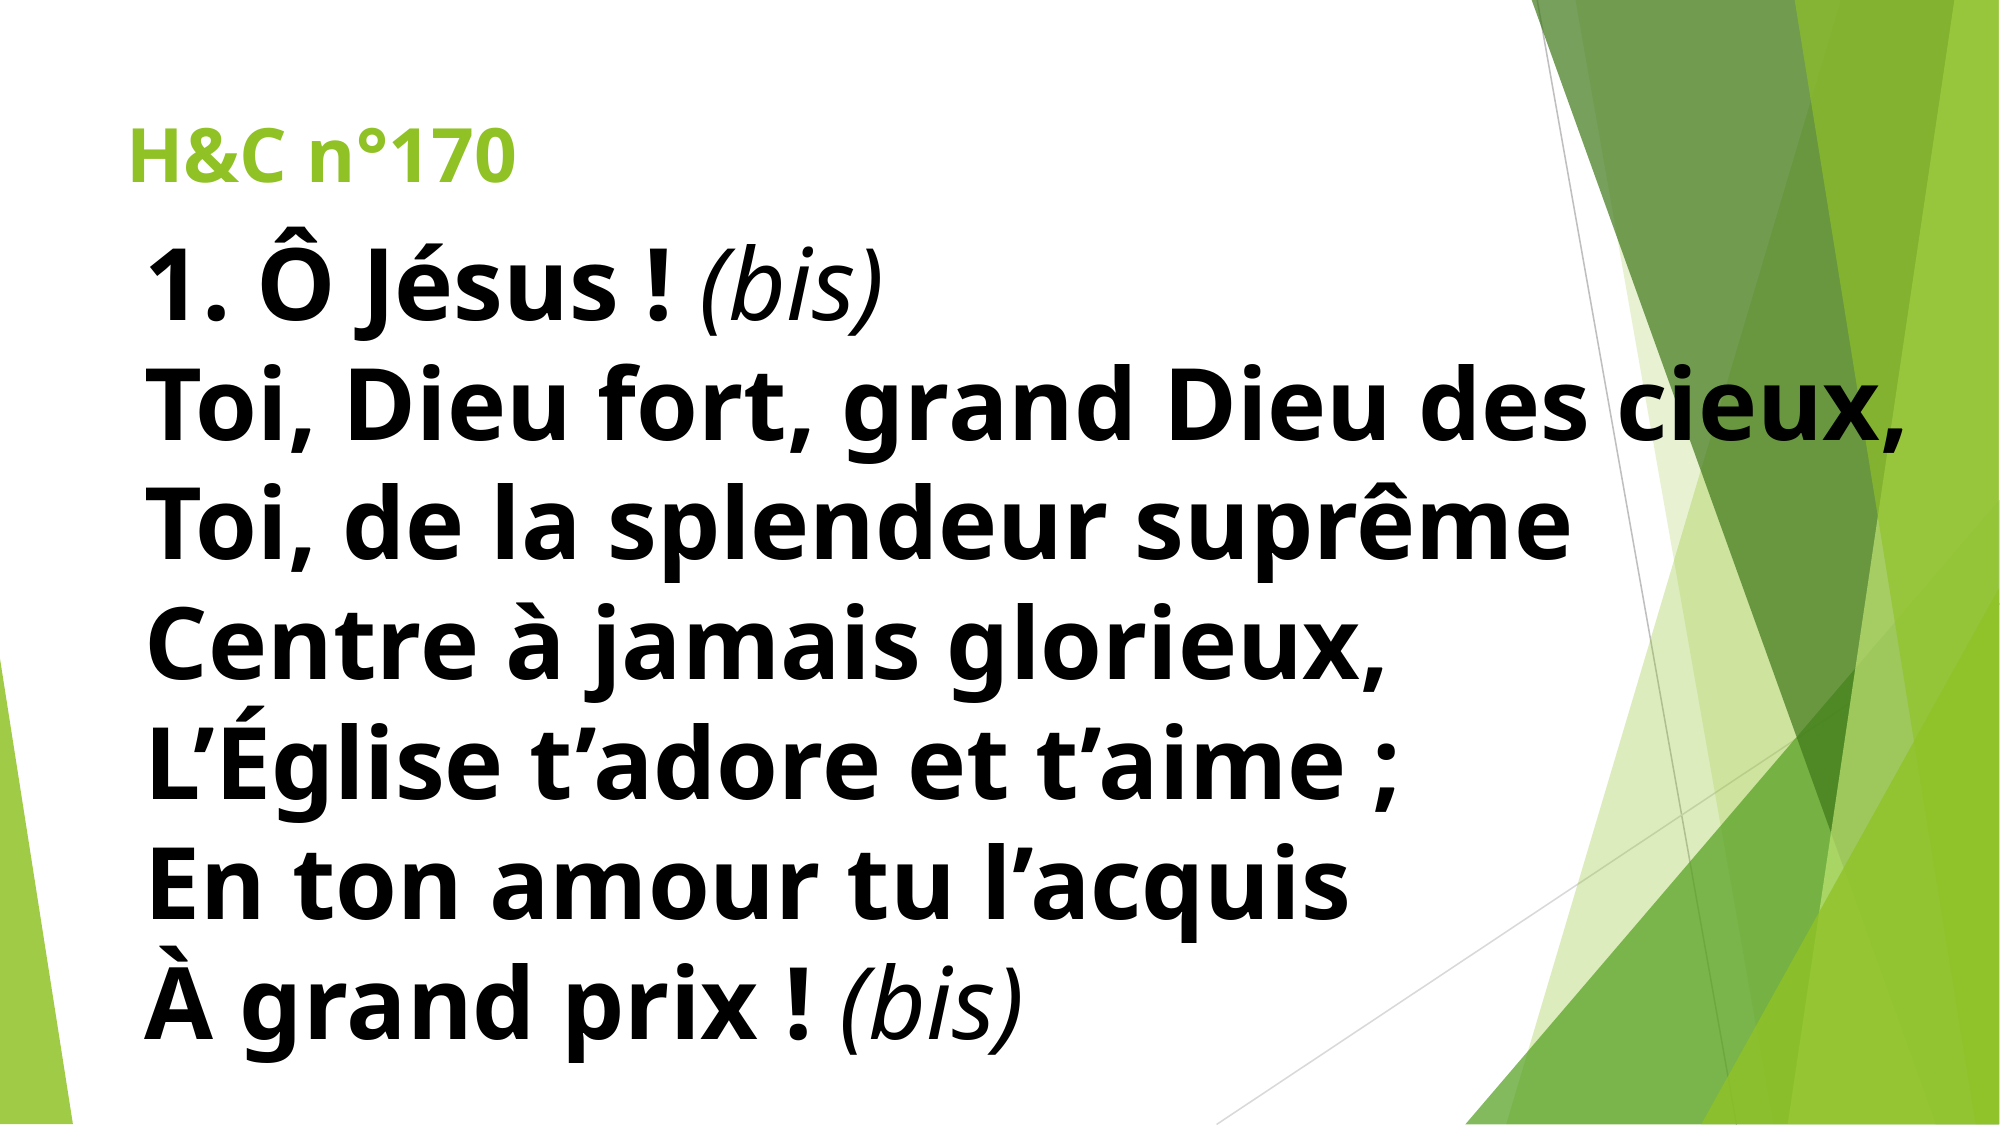

H&C n°170
1. Ô Jésus ! (bis)
Toi, Dieu fort, grand Dieu des cieux,
Toi, de la splendeur suprême
Centre à jamais glorieux,
L’Église t’adore et t’aime ;
En ton amour tu l’acquis
À grand prix ! (bis)